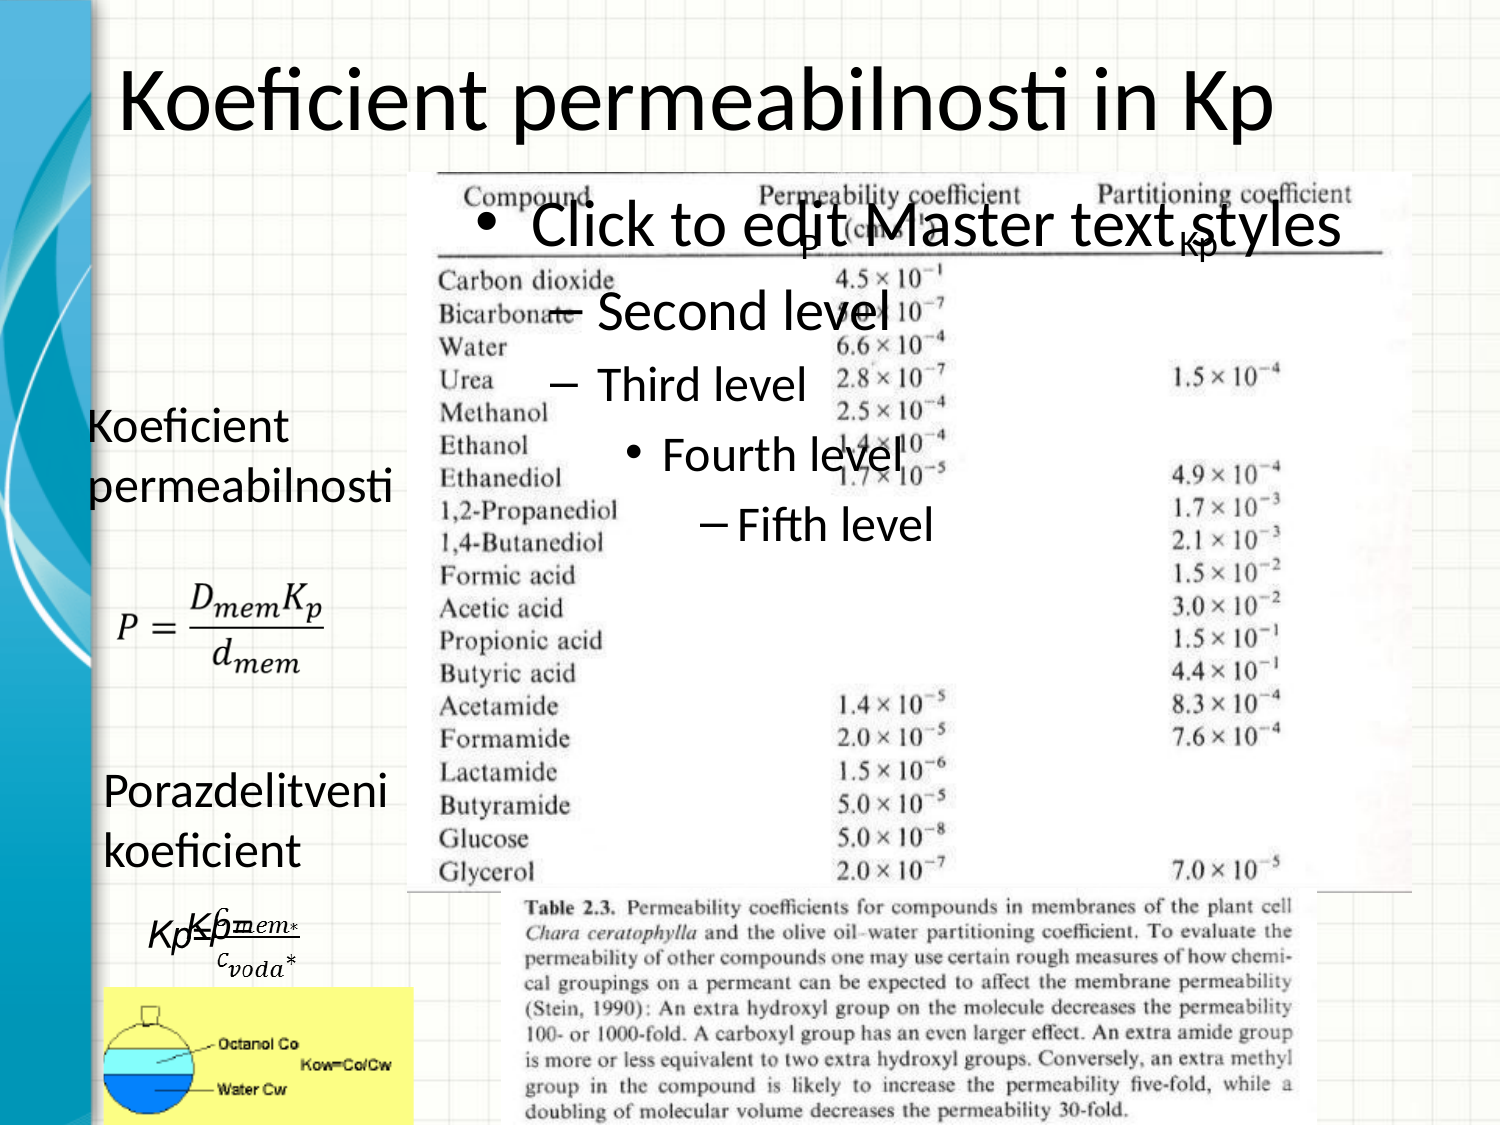

# Koeficient permeabilnosti in Kp
Click to edit Master text styles
Second level
Third level
Fourth level
Fifth level
Kp
P
Koeficient permeabilnosti
Porazdelitveni
koeficient
Kp=